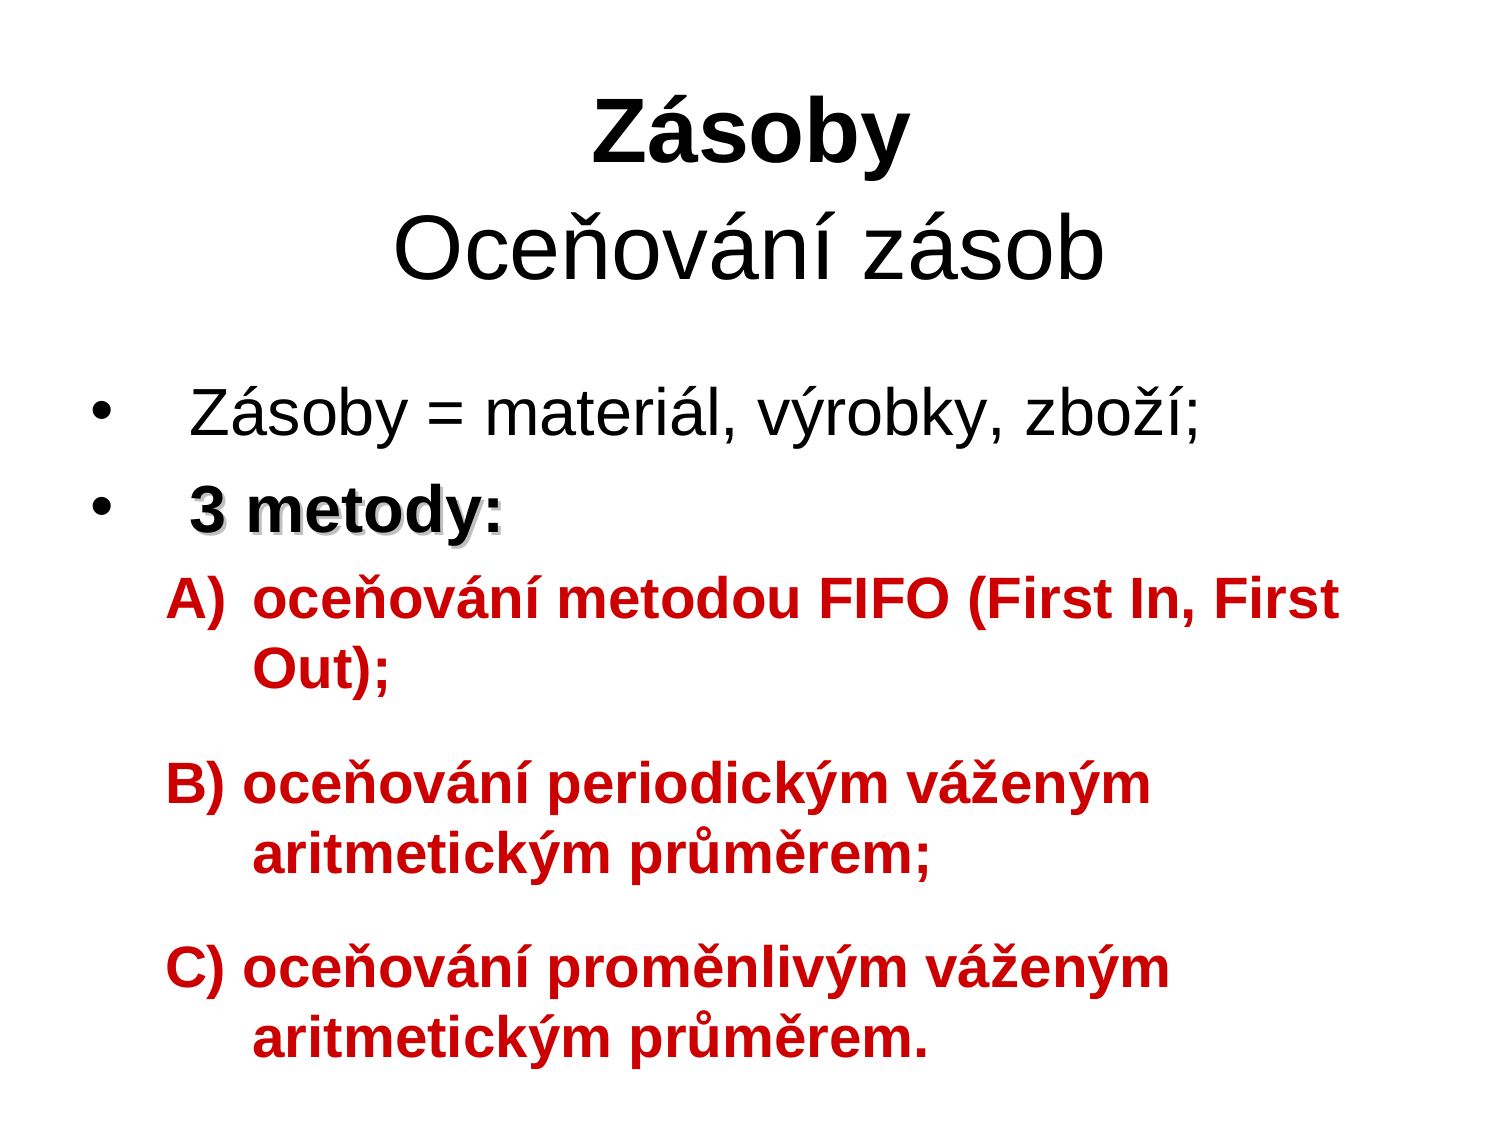

Zásoby
# Oceňování zásob
Zásoby = materiál, výrobky, zboží;
3 metody:
oceňování metodou FIFO (First In, First Out);
B) oceňování periodickým váženým aritmetickým průměrem;
C) oceňování proměnlivým váženým aritmetickým průměrem.